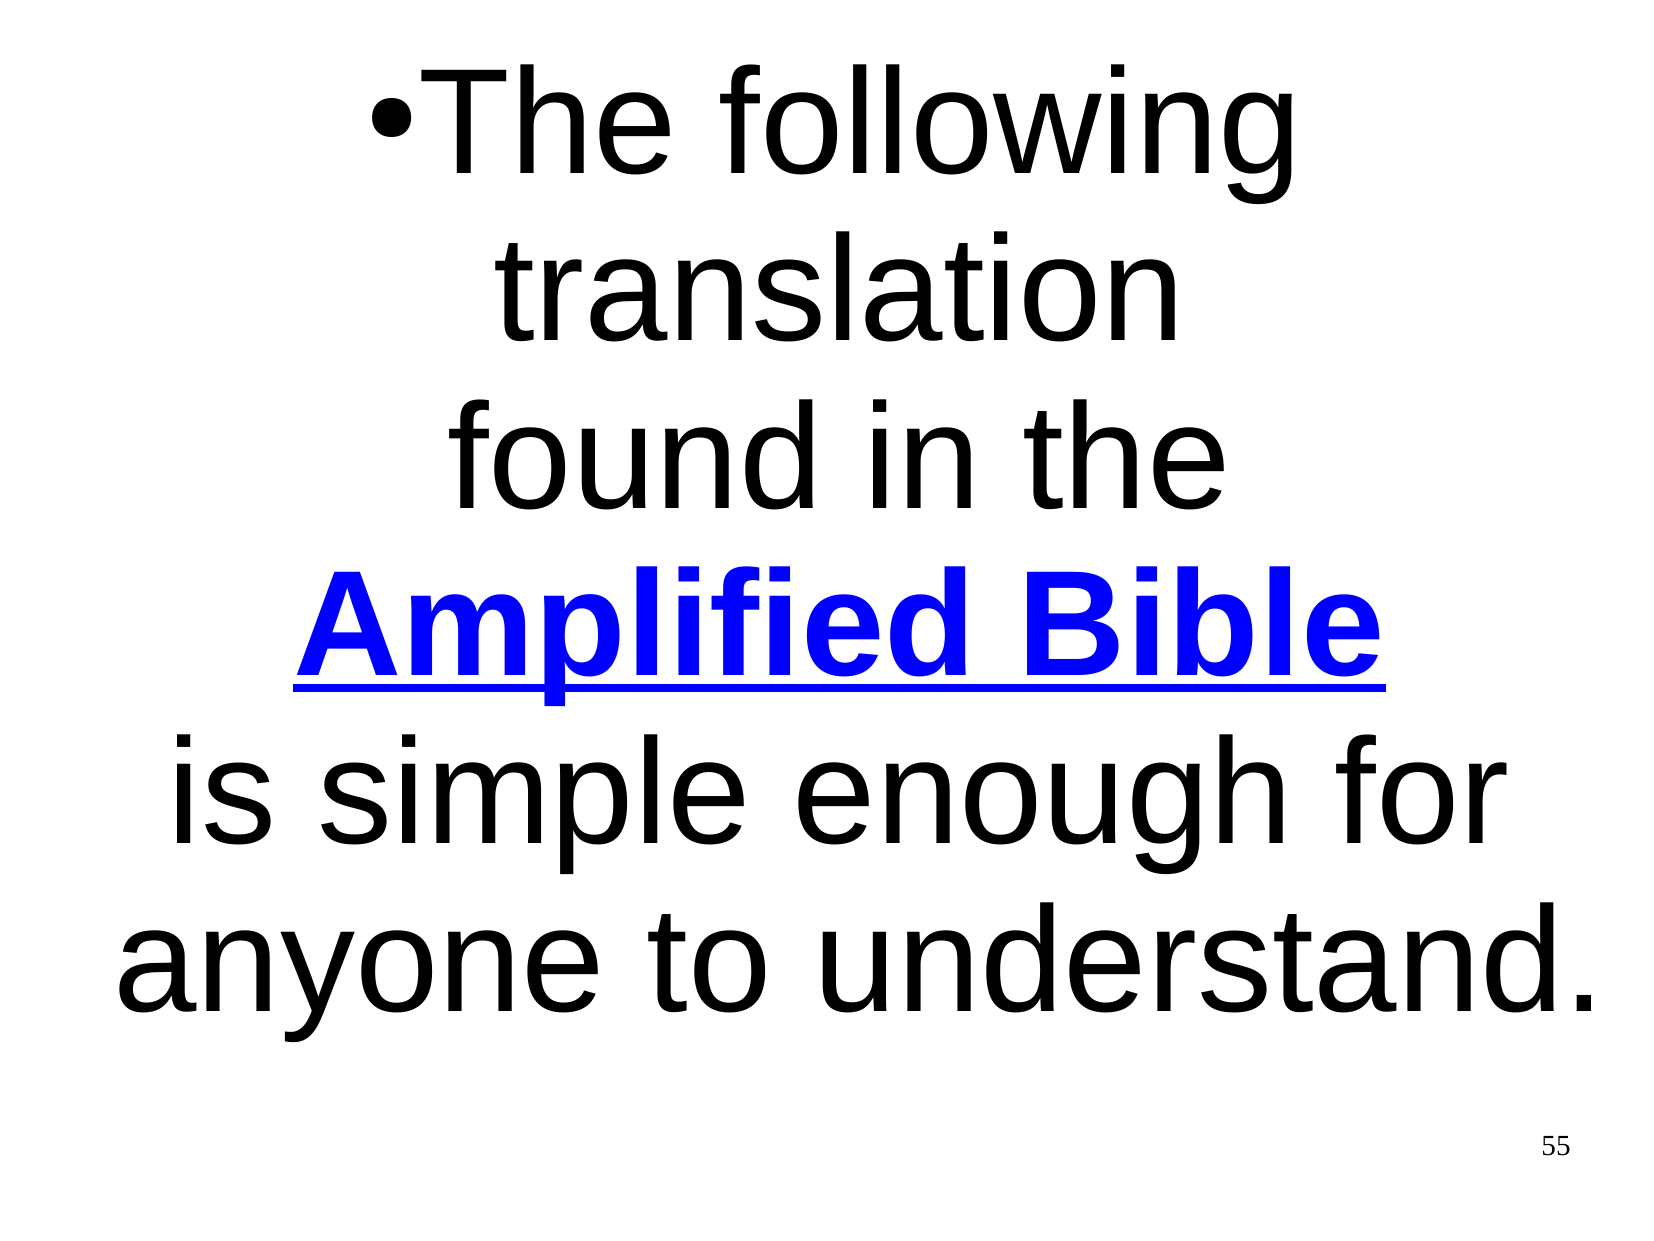

# The following translation found in the Amplified Bible is simple enough for anyone to understand.
55